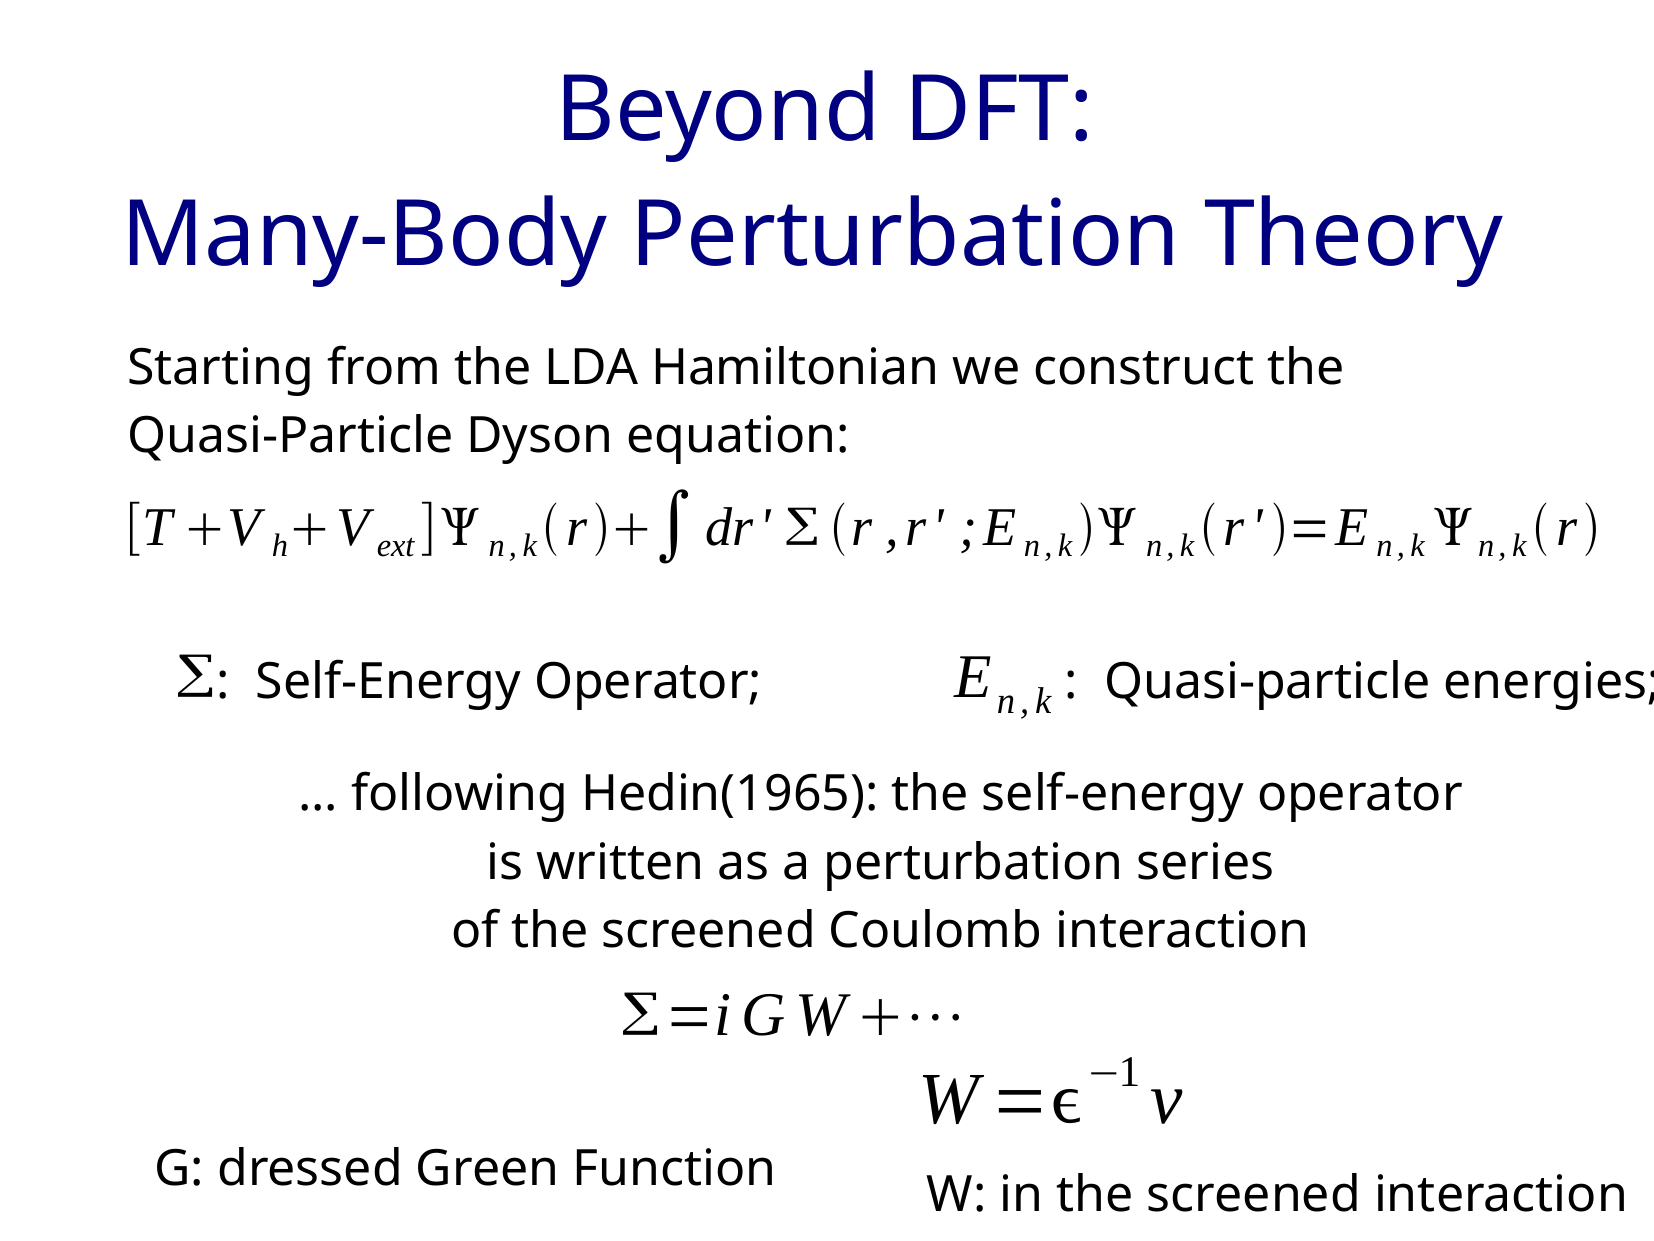

# Beyond DFT: Many-Body Perturbation Theory
Starting from the LDA Hamiltonian we construct the
Quasi-Particle Dyson equation:
: Self-Energy Operator;
: Quasi-particle energies;
... following Hedin(1965): the self-energy operator
is written as a perturbation series
of the screened Coulomb interaction
G: dressed Green Function
W: in the screened interaction